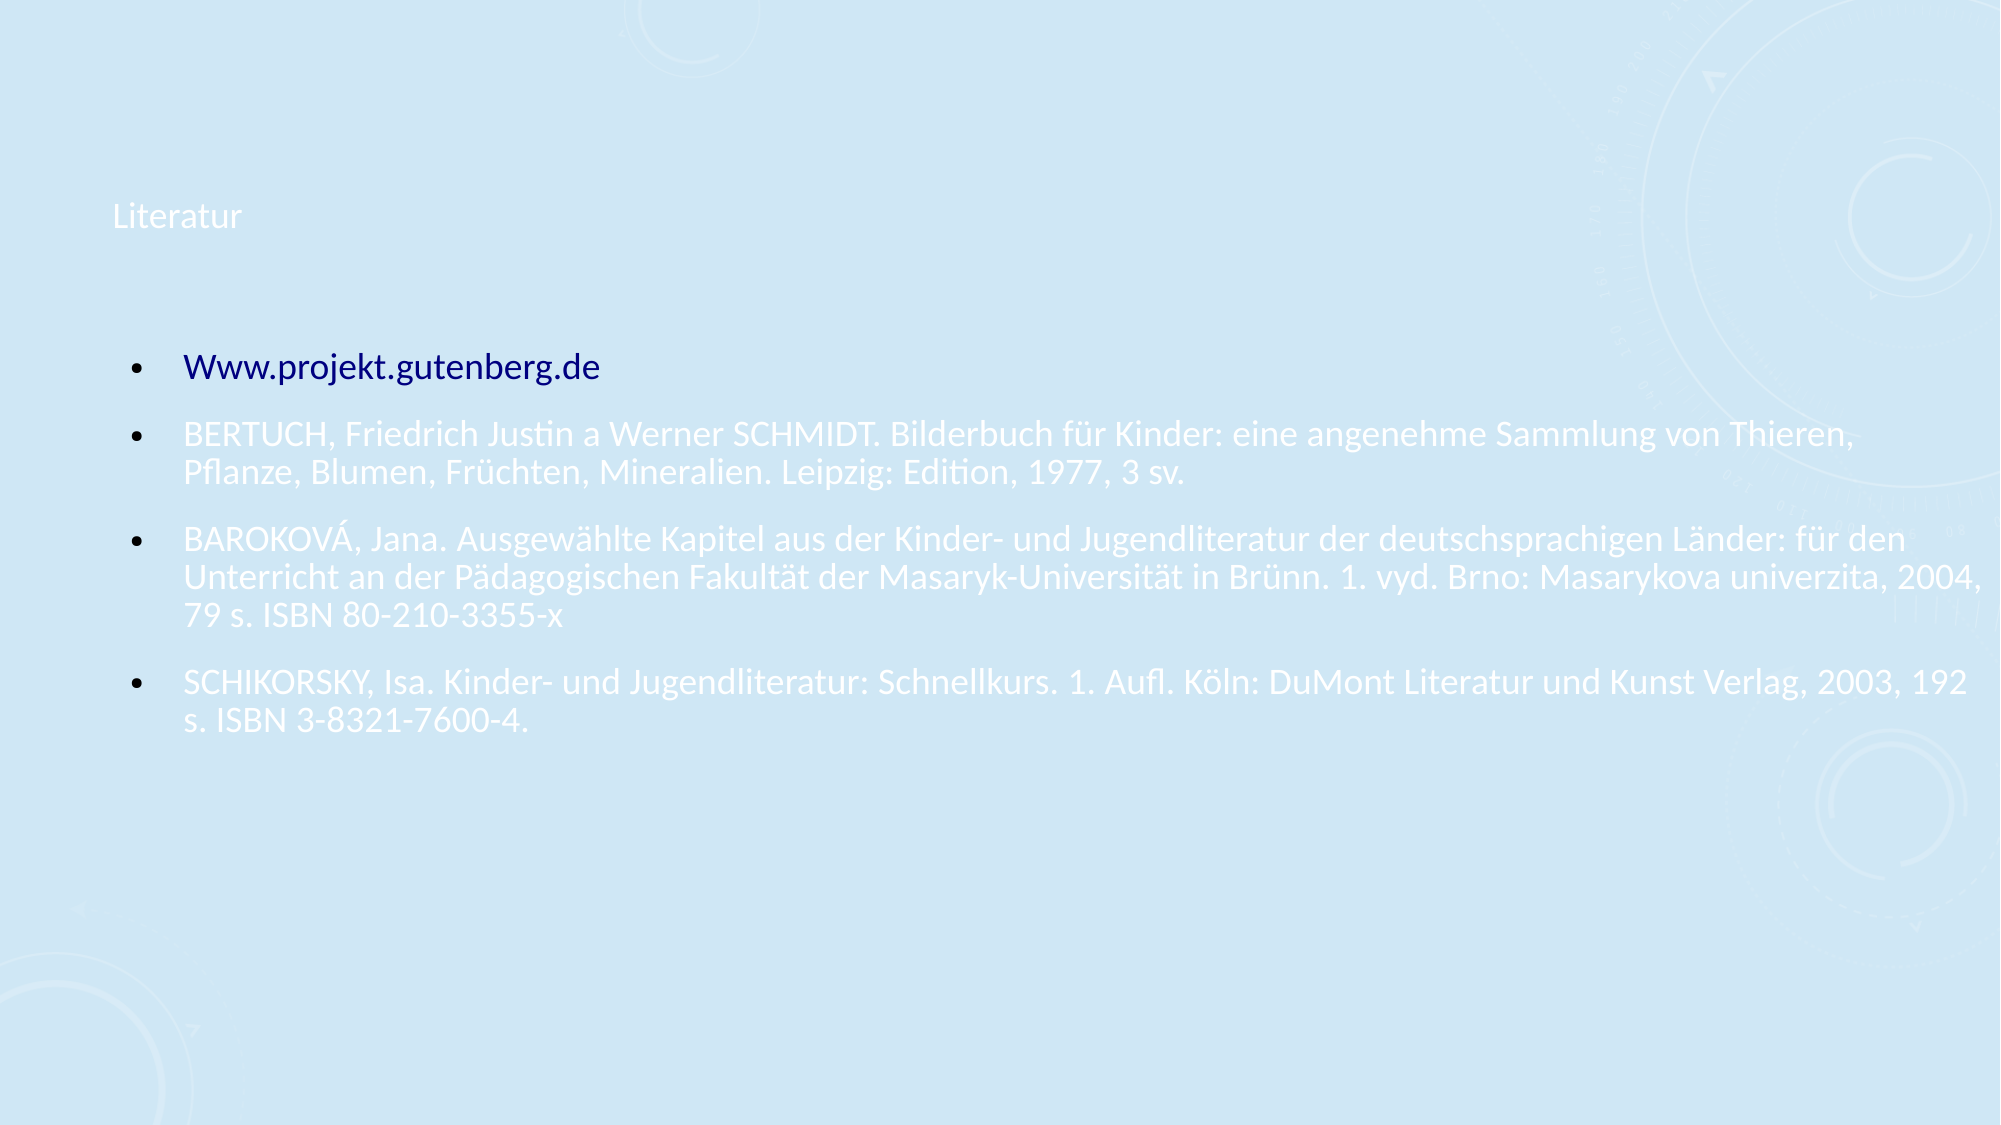

# Literatur
Www.projekt.gutenberg.de
BERTUCH, Friedrich Justin a Werner SCHMIDT. Bilderbuch für Kinder: eine angenehme Sammlung von Thieren, Pflanze, Blumen, Früchten, Mineralien. Leipzig: Edition, 1977, 3 sv.
BAROKOVÁ, Jana. Ausgewählte Kapitel aus der Kinder- und Jugendliteratur der deutschsprachigen Länder: für den Unterricht an der Pädagogischen Fakultät der Masaryk-Universität in Brünn. 1. vyd. Brno: Masarykova univerzita, 2004, 79 s. ISBN 80-210-3355-x
SCHIKORSKY, Isa. Kinder- und Jugendliteratur: Schnellkurs. 1. Aufl. Köln: DuMont Literatur und Kunst Verlag, 2003, 192 s. ISBN 3-8321-7600-4.